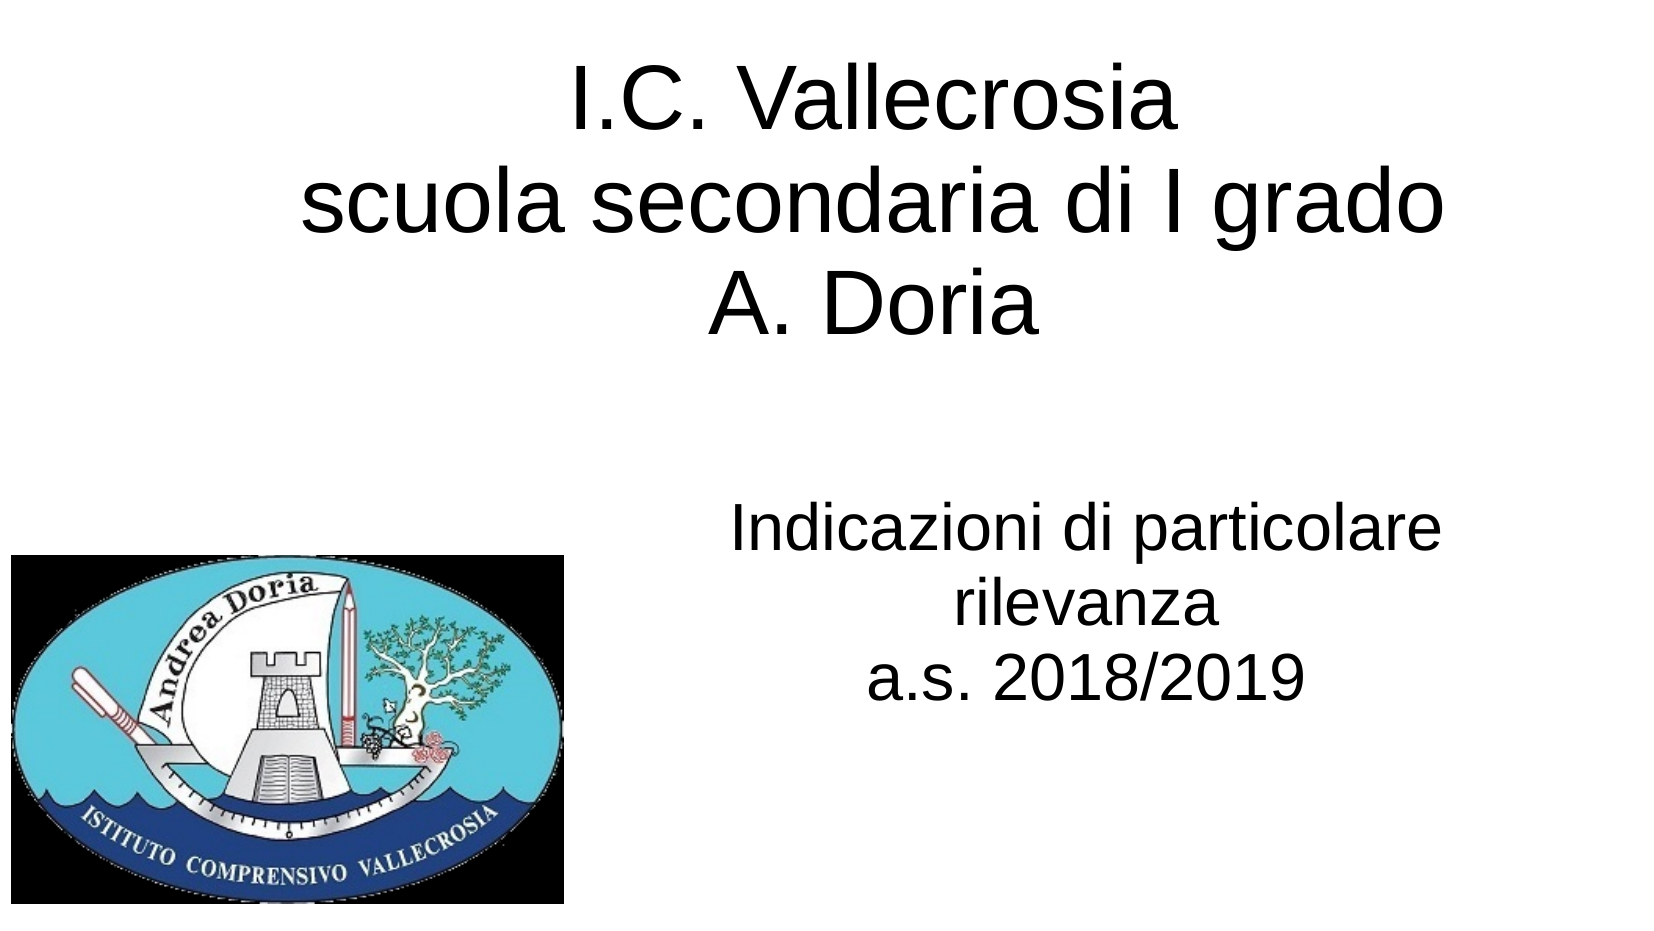

# I.C. Vallecrosia scuola secondaria di I grado A. Doria
Indicazioni di particolare rilevanza
a.s. 2018/2019